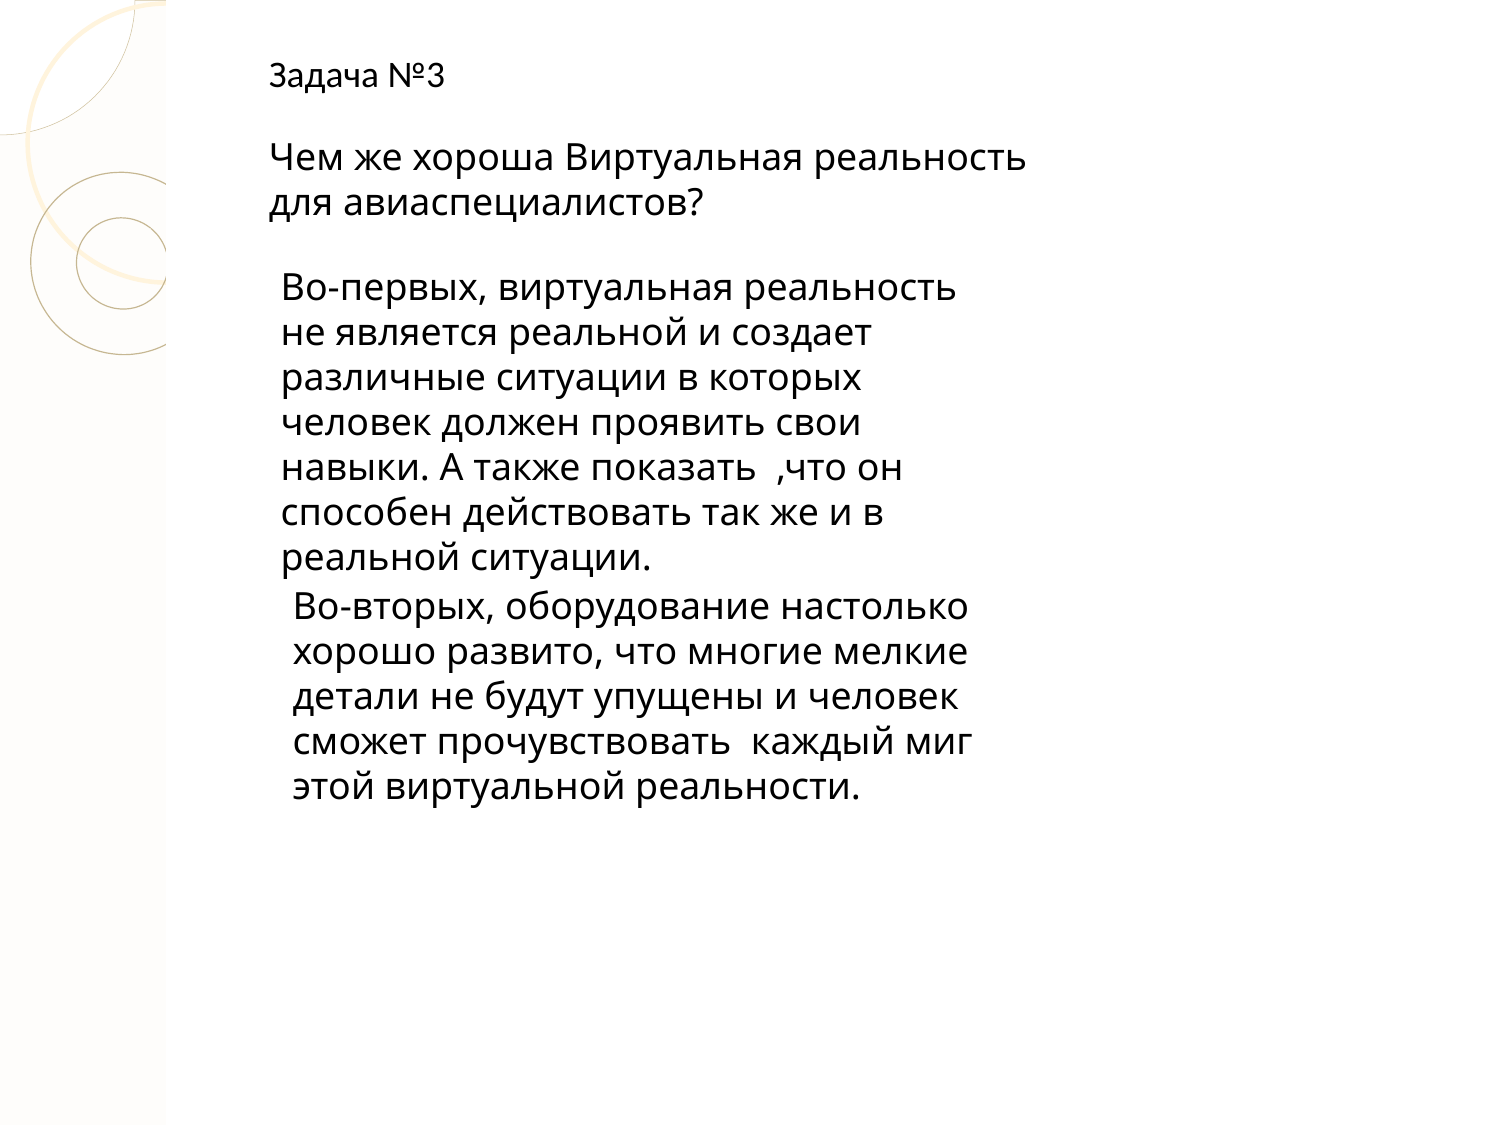

Задача №3
Чем же хороша Виртуальная реальность для авиаспециалистов?
Во-первых, виртуальная реальность не является реальной и создает различные ситуации в которых человек должен проявить свои навыки. А также показать ,что он способен действовать так же и в реальной ситуации.
Во-вторых, оборудование настолько хорошо развито, что многие мелкие детали не будут упущены и человек сможет прочувствовать каждый миг этой виртуальной реальности.